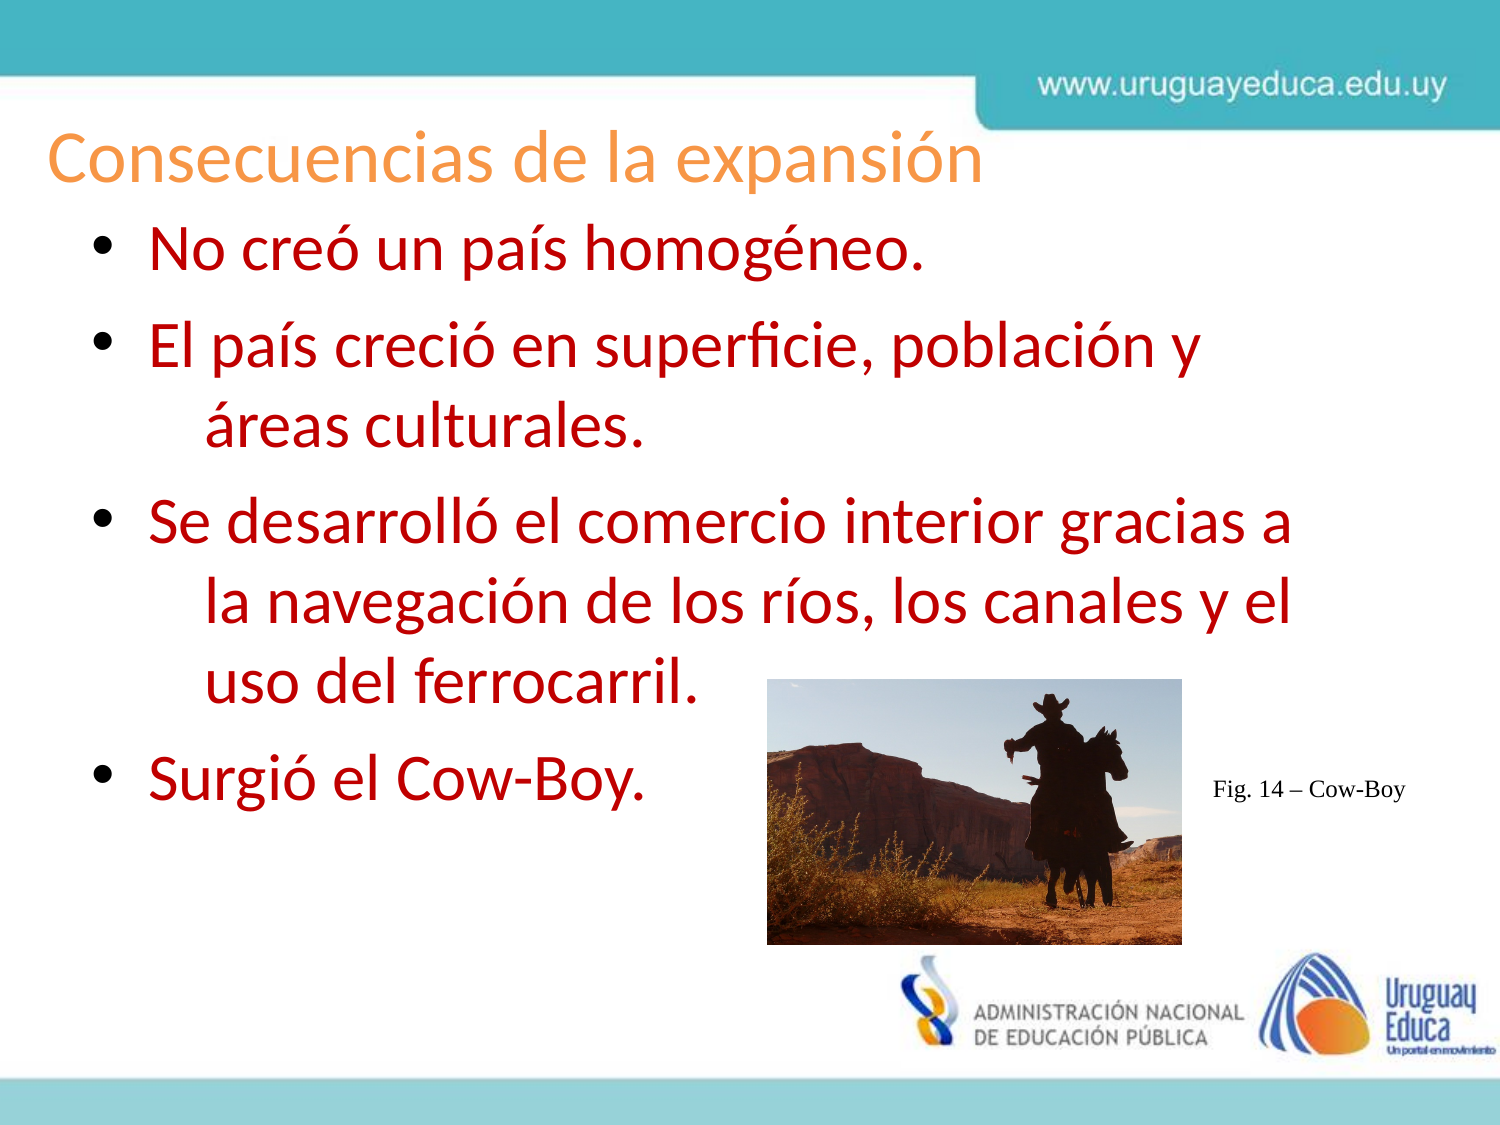

# Consecuencias de la expansión
No creó un país homogéneo.
El país creció en superficie, población y áreas culturales.
Se desarrolló el comercio interior gracias a la navegación de los ríos, los canales y el uso del ferrocarril.
Surgió el Cow-Boy.
Fig. 14 – Cow-Boy